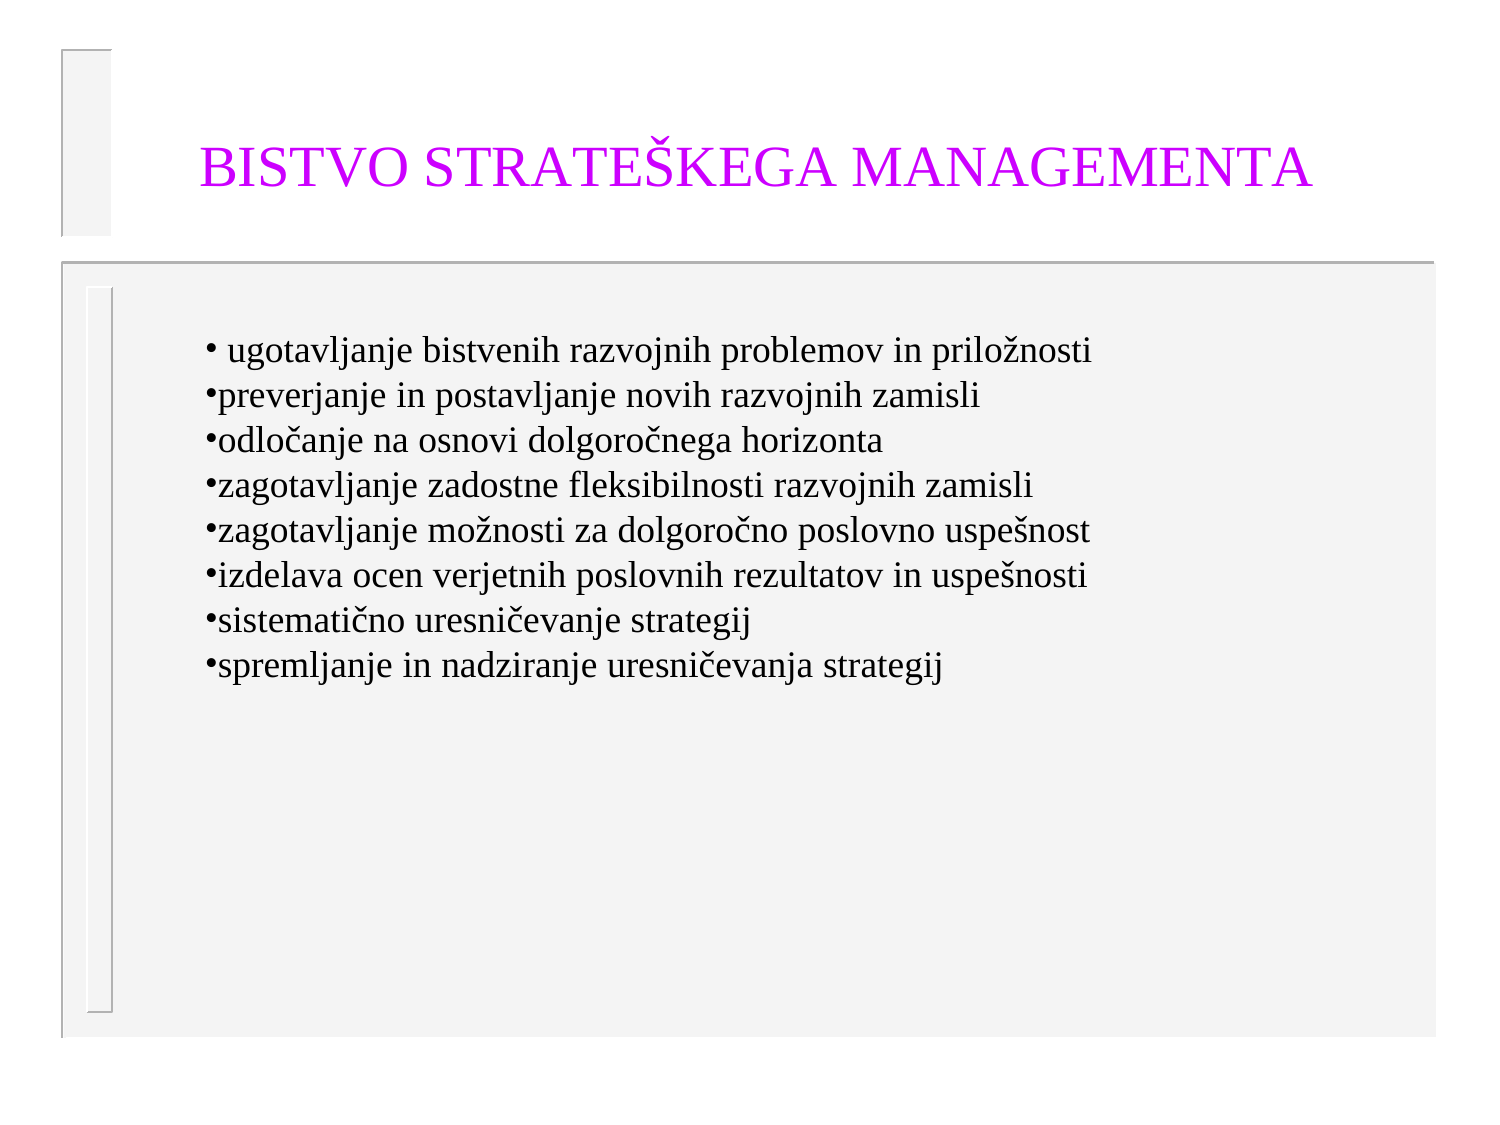

BISTVO STRATEŠKEGA MANAGEMENTA
 ugotavljanje bistvenih razvojnih problemov in priložnosti
preverjanje in postavljanje novih razvojnih zamisli
odločanje na osnovi dolgoročnega horizonta
zagotavljanje zadostne fleksibilnosti razvojnih zamisli
zagotavljanje možnosti za dolgoročno poslovno uspešnost
izdelava ocen verjetnih poslovnih rezultatov in uspešnosti
sistematično uresničevanje strategij
spremljanje in nadziranje uresničevanja strategij